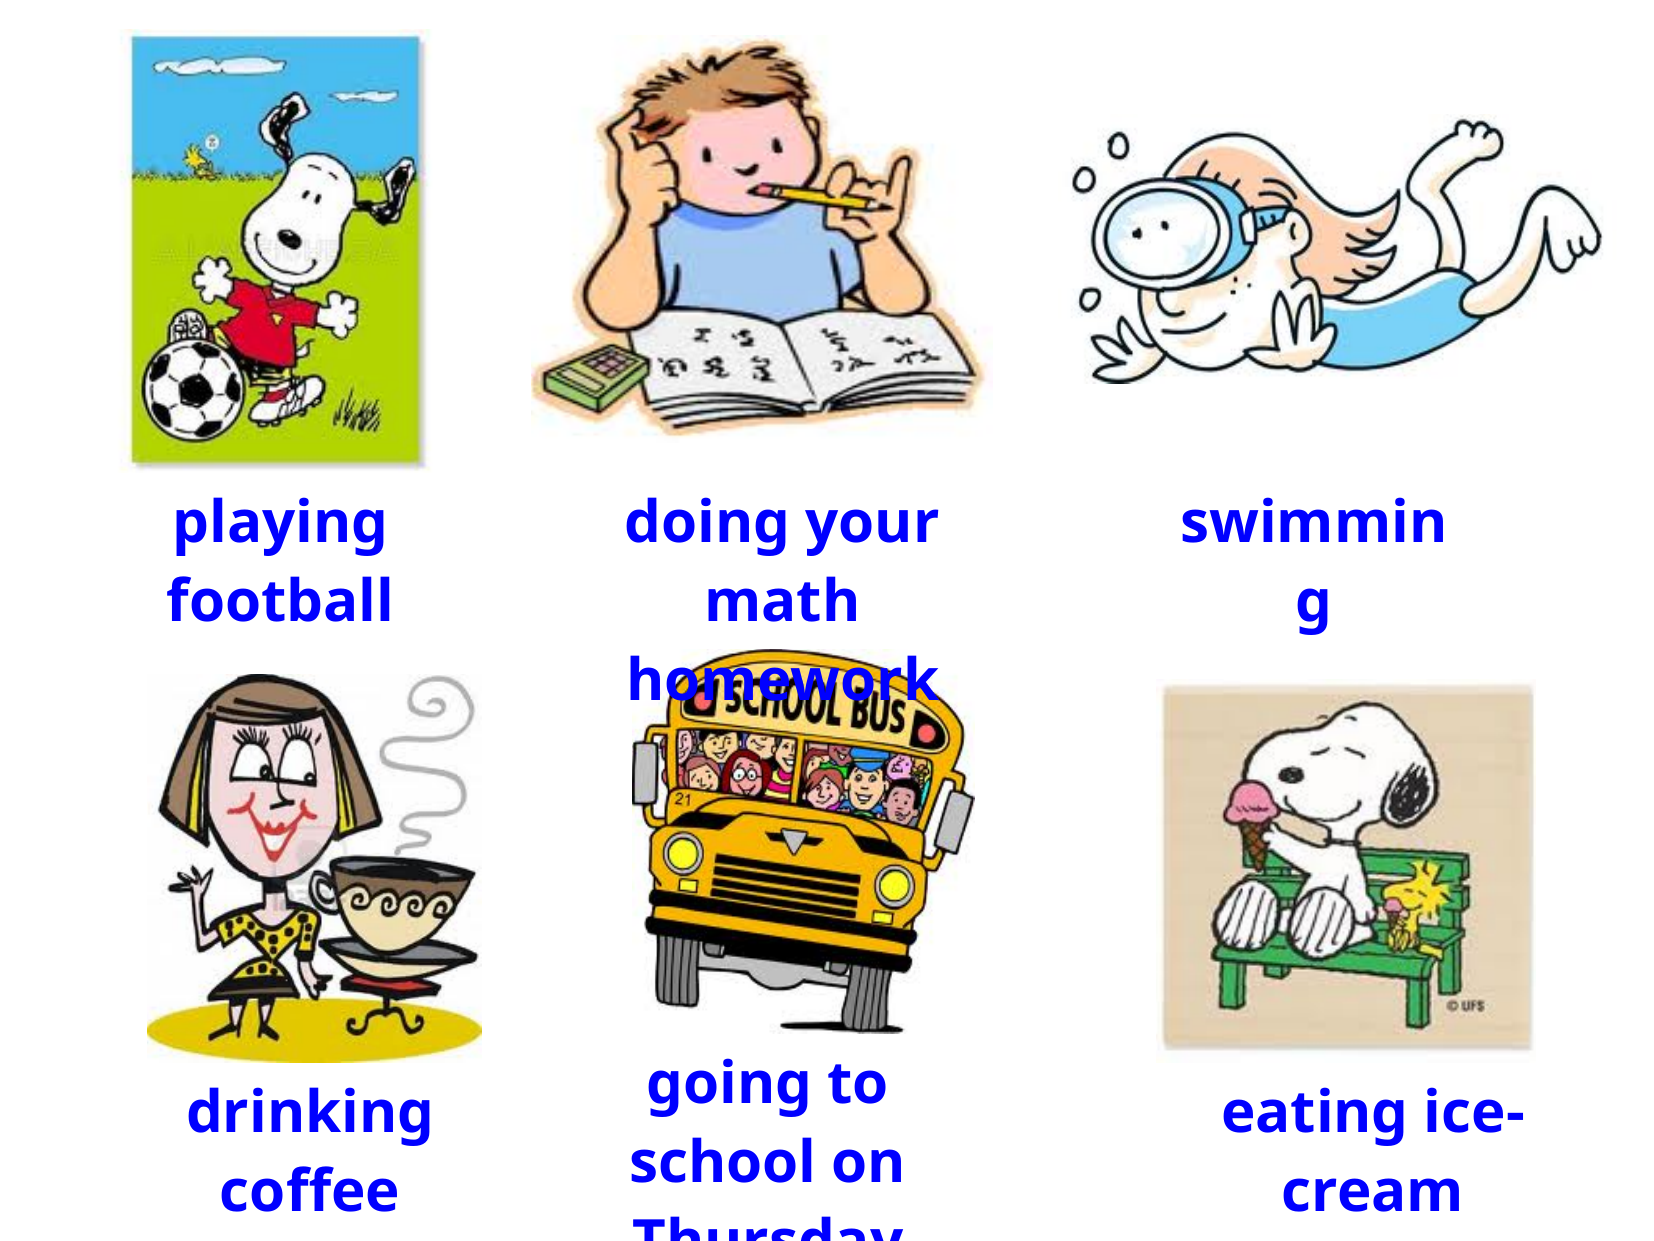

playing football
doing your math homework
swimming
going to school on Thursday
drinking coffee
eating ice-cream